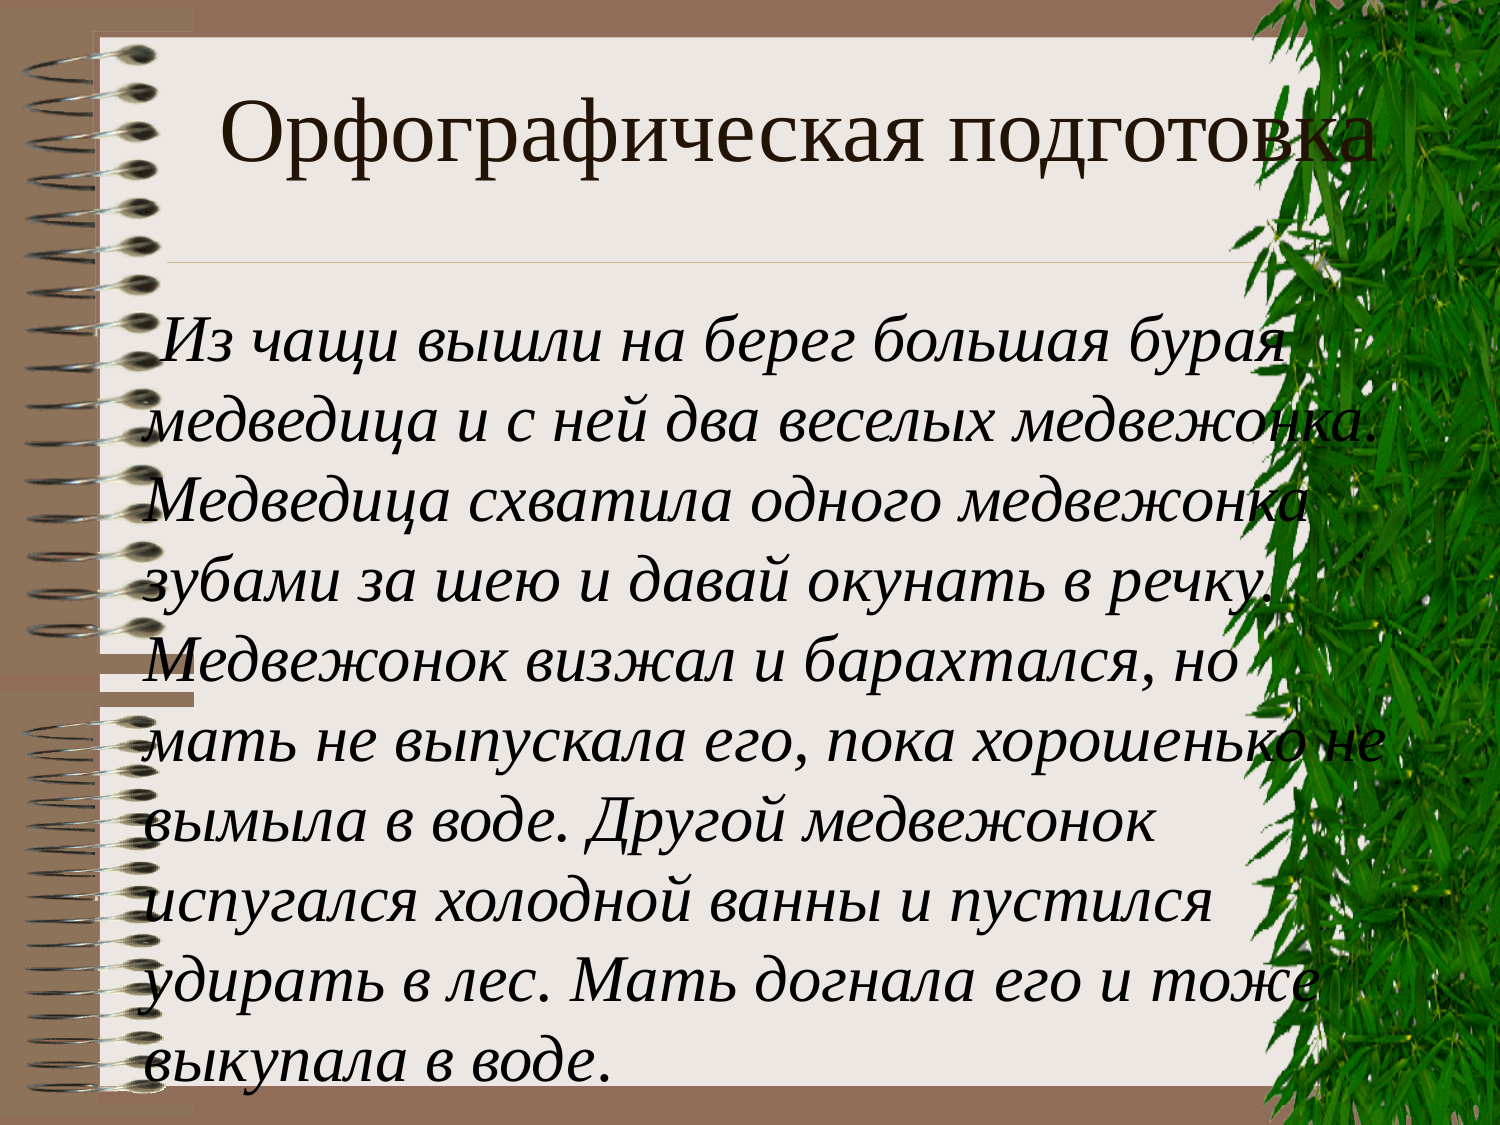

# Орфографическая подготовка
 Из чащи вышли на берег большая бурая медведица и с ней два веселых медвежонка. Медведица схватила одного медвежонка зубами за шею и давай окунать в речку. Медвежонок визжал и барахтался, но мать не выпускала его, пока хорошенько не вымыла в воде. Другой медвежонок испугался холодной ванны и пустился удирать в лес. Мать догнала его и тоже выкупала в воде.